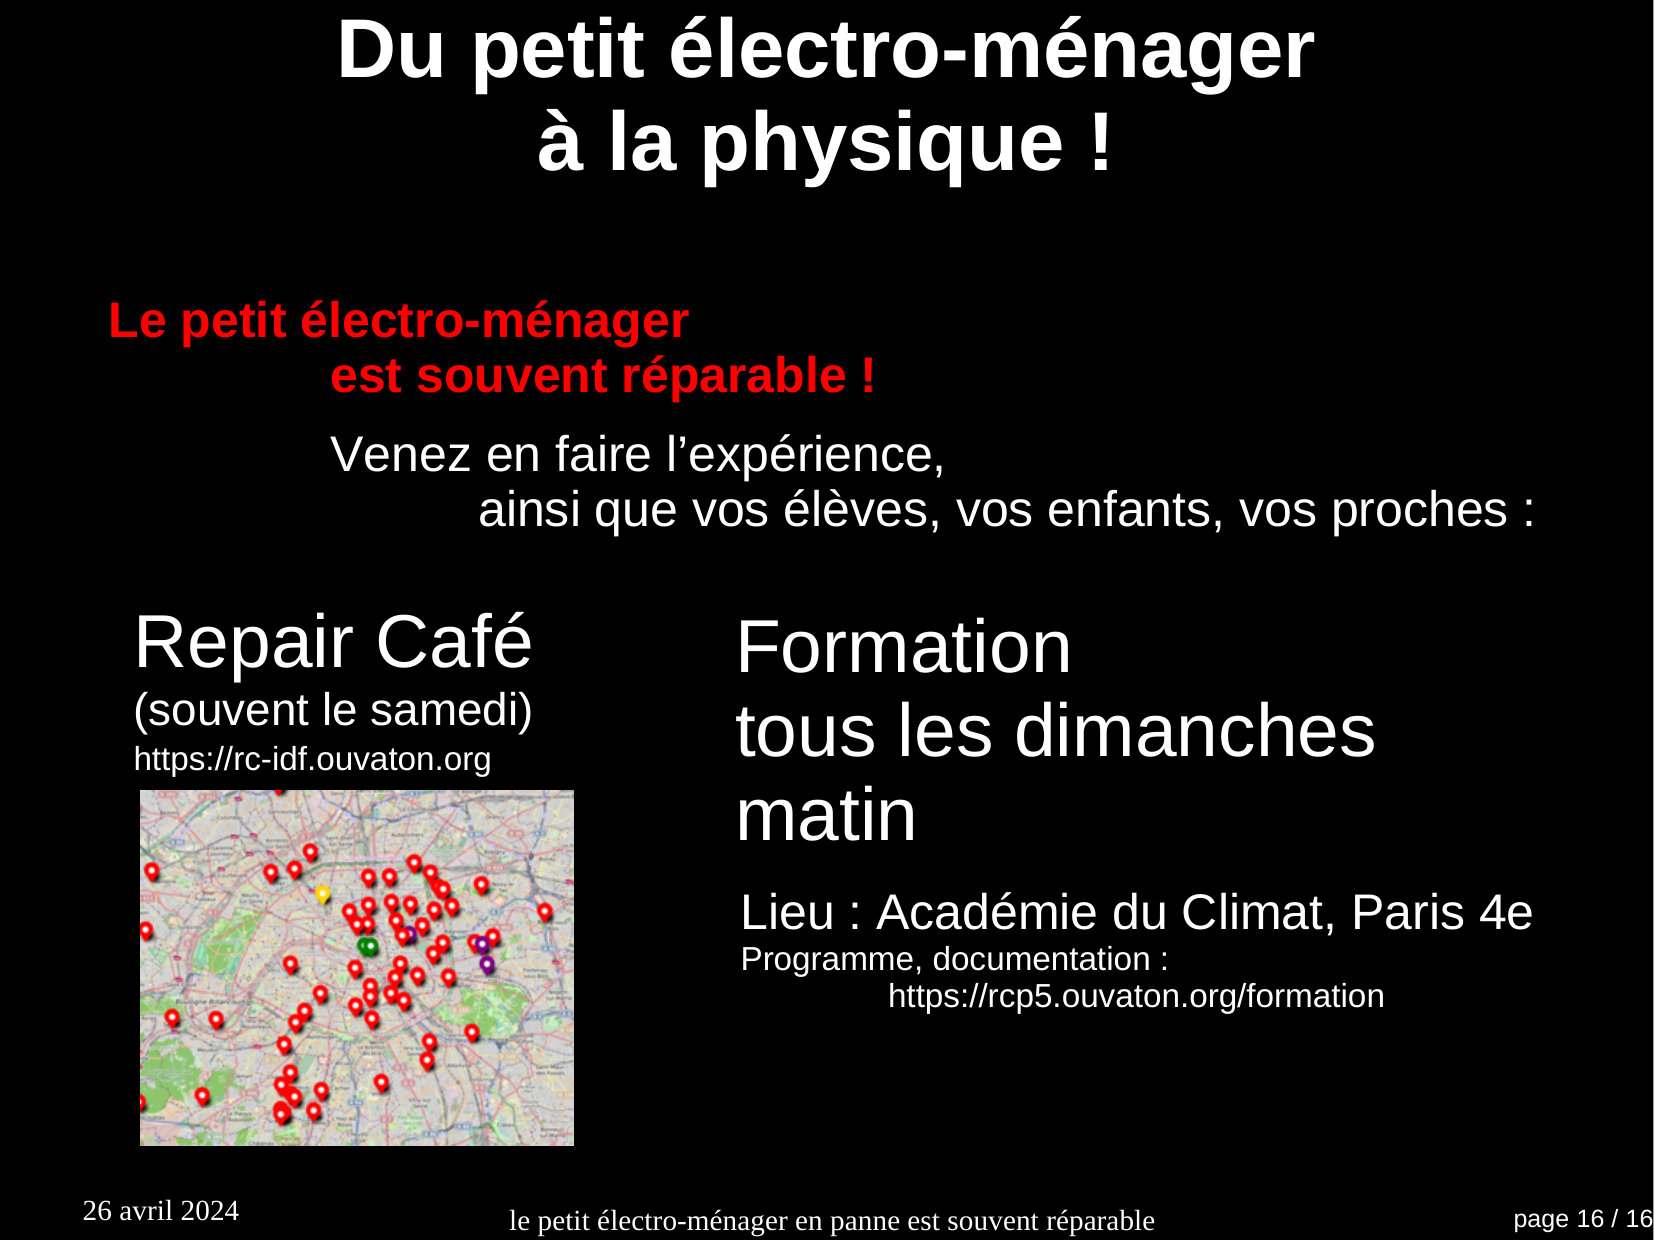

# Du petit électro-ménager à la physique !
Le petit électro-ménager
			est souvent réparable !
Venez en faire l’expérience,
		ainsi que vos élèves, vos enfants, vos proches :
Repair Café
(souvent le samedi)
Formation
tous les dimanches
matin
https://rc-idf.ouvaton.org
Lieu : Académie du Climat, Paris 4e
Programme, documentation :
		https://rcp5.ouvaton.org/formation